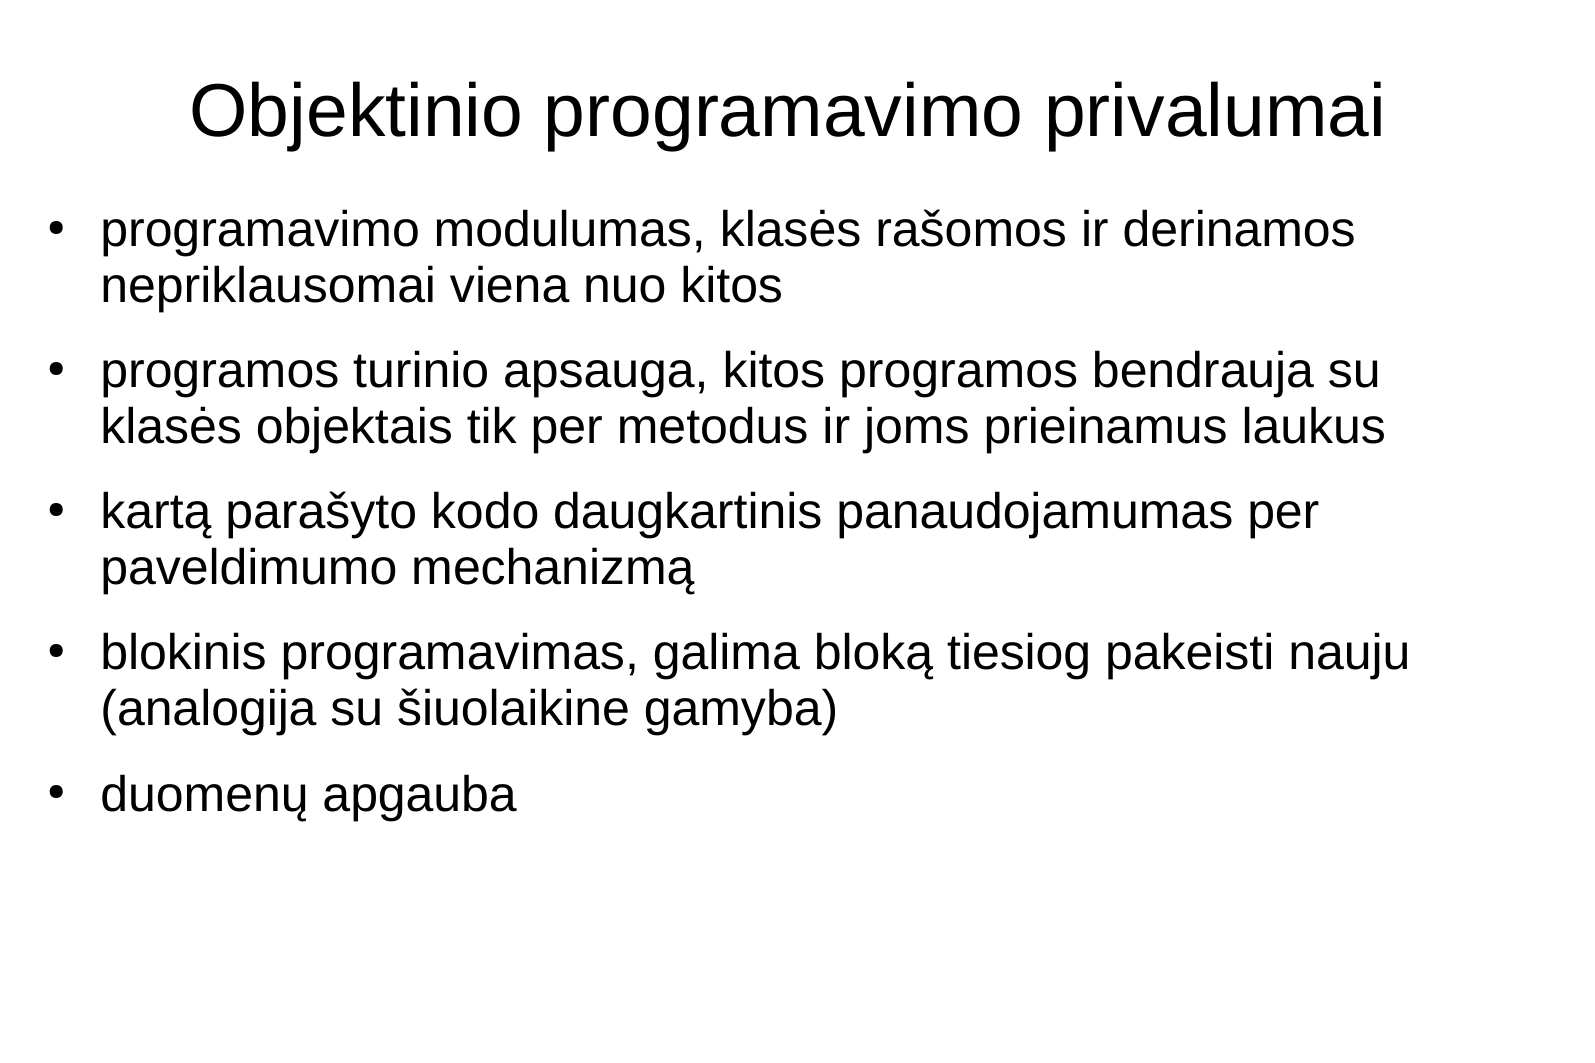

# Objektinio programavimo privalumai
programavimo modulumas, klasės rašomos ir derinamos nepriklausomai viena nuo kitos
programos turinio apsauga, kitos programos bendrauja su klasės objektais tik per metodus ir joms prieinamus laukus
kartą parašyto kodo daugkartinis panaudojamumas per paveldimumo mechanizmą
blokinis programavimas, galima bloką tiesiog pakeisti nauju (analogija su šiuolaikine gamyba)
duomenų apgauba